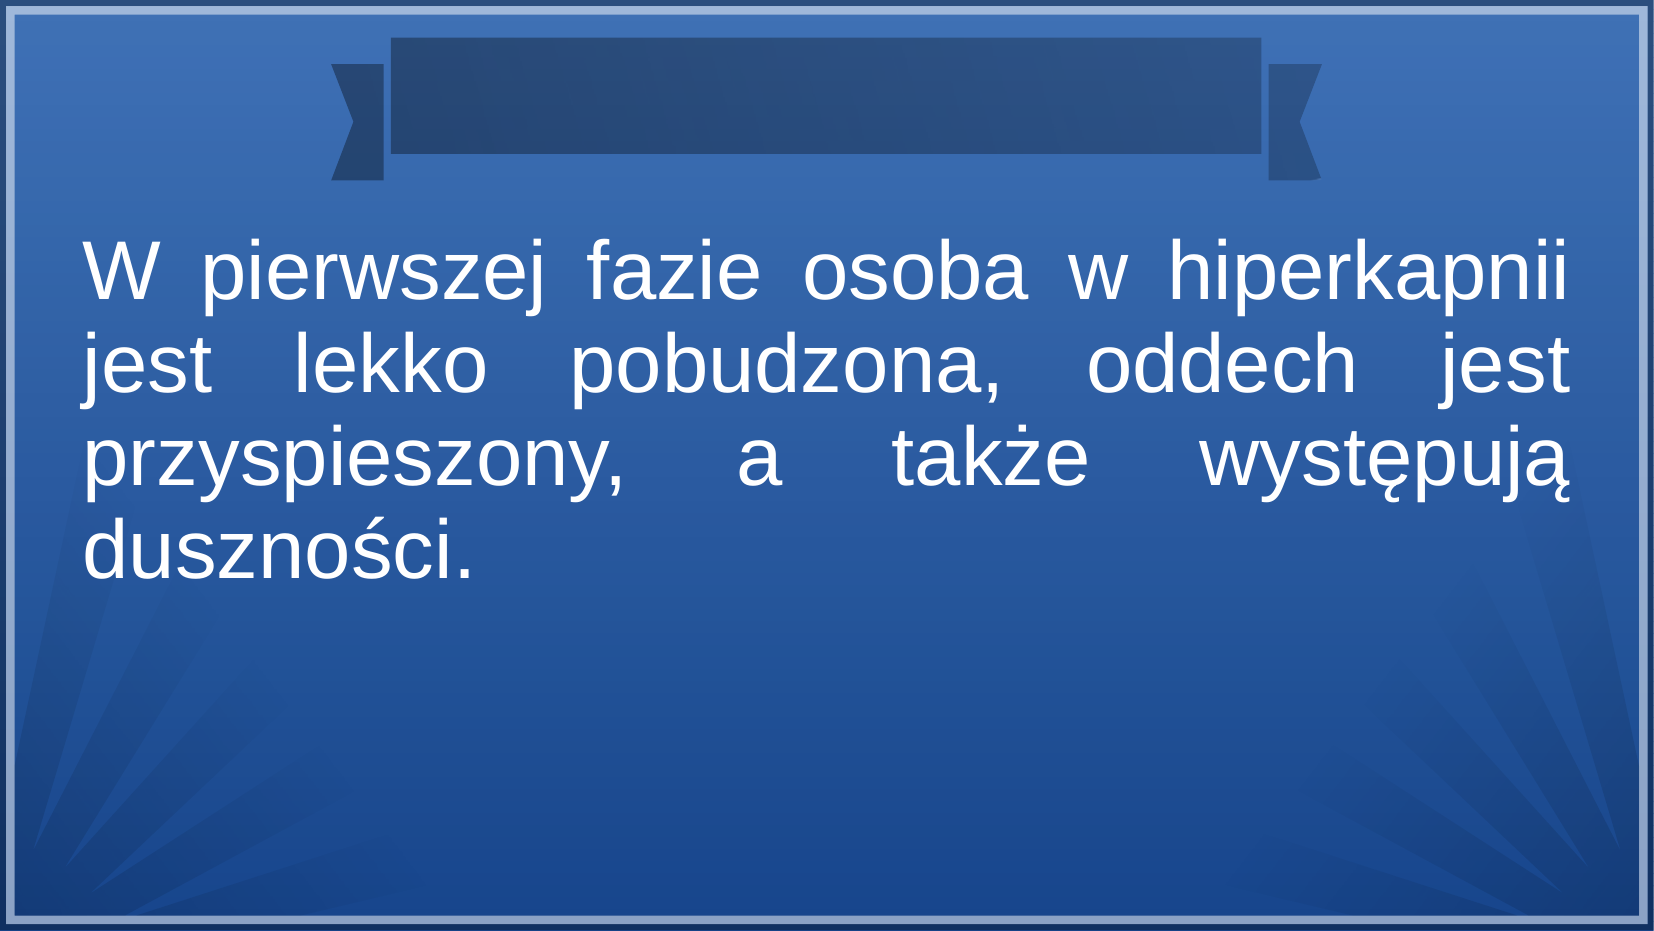

#
W pierwszej fazie osoba w hiperkapnii jest lekko pobudzona, oddech jest przyspieszony, a także występują duszności.